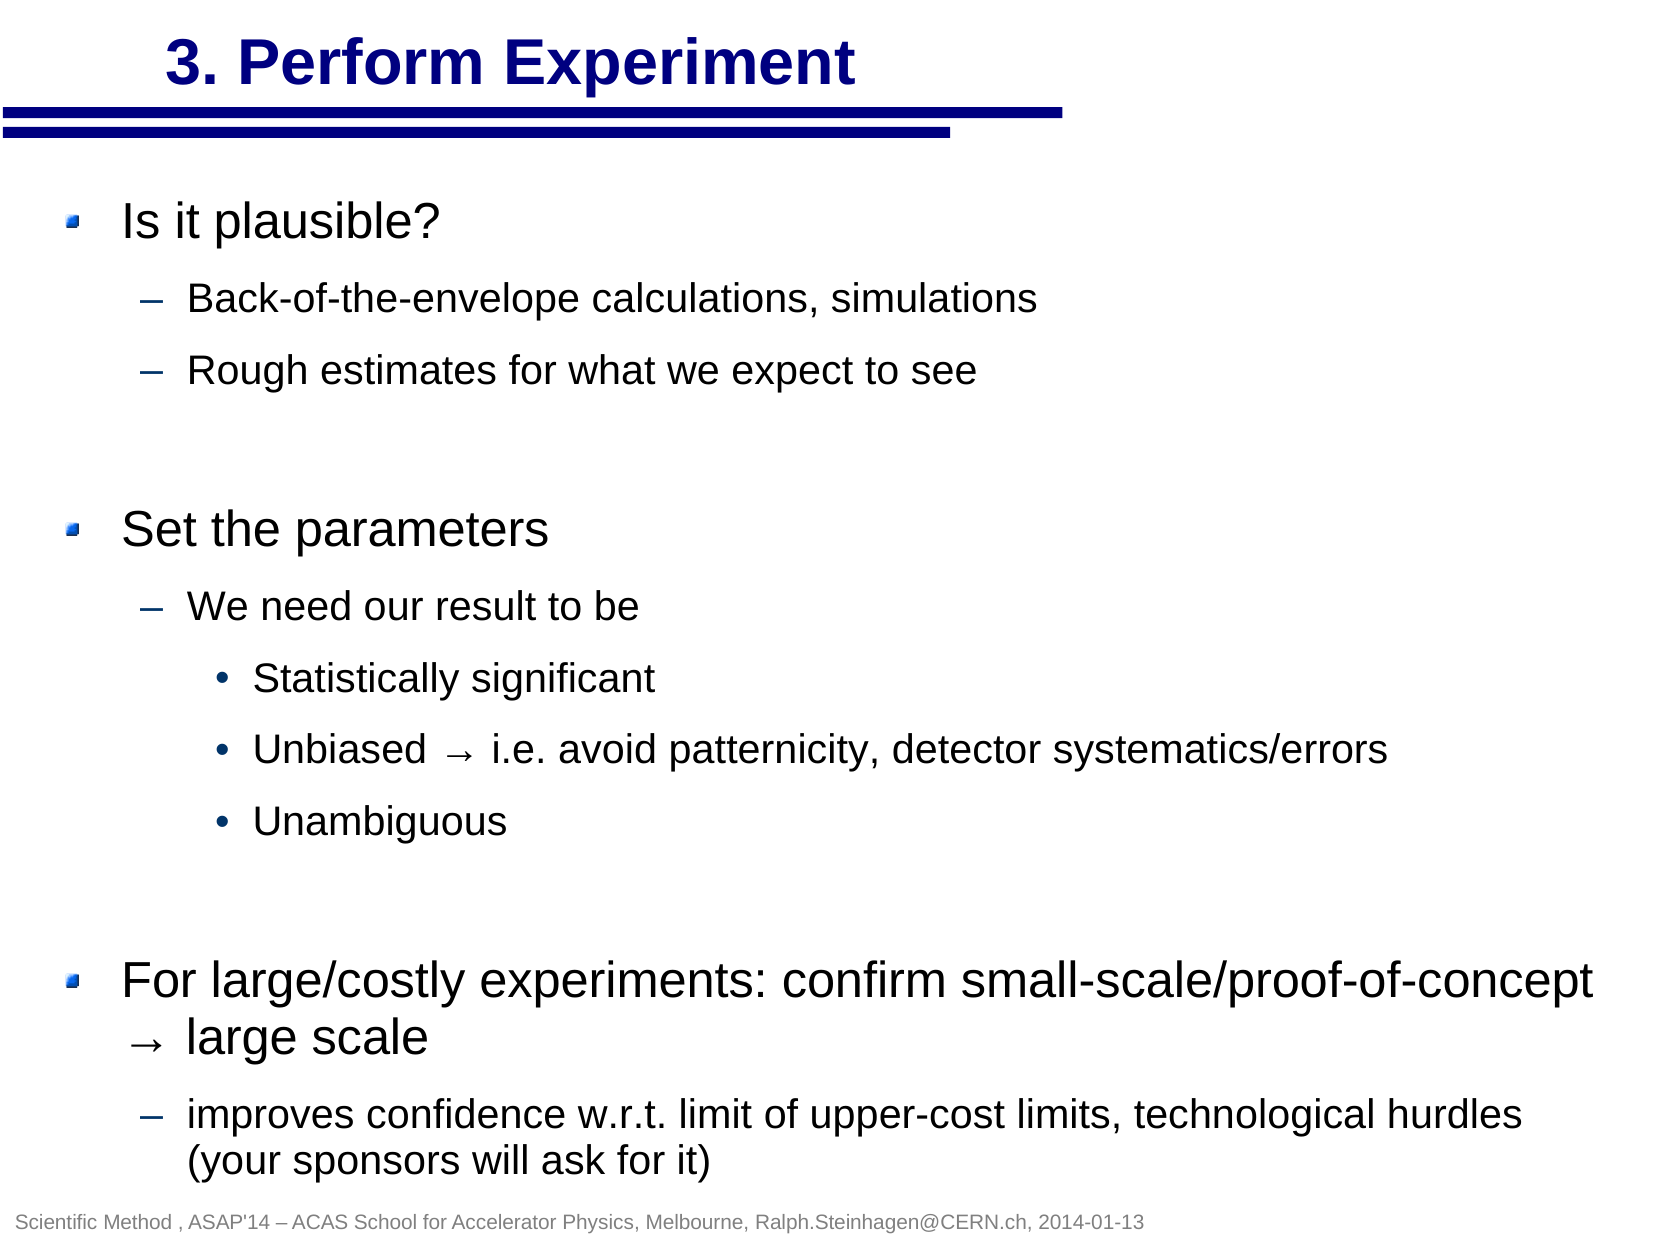

# 3. Perform Experiment
Is it plausible?
Back-of-the-envelope calculations, simulations
Rough estimates for what we expect to see
Set the parameters
We need our result to be
Statistically significant
Unbiased → i.e. avoid patternicity, detector systematics/errors
Unambiguous
For large/costly experiments: confirm small-scale/proof-of-concept → large scale
improves confidence w.r.t. limit of upper-cost limits, technological hurdles (your sponsors will ask for it)